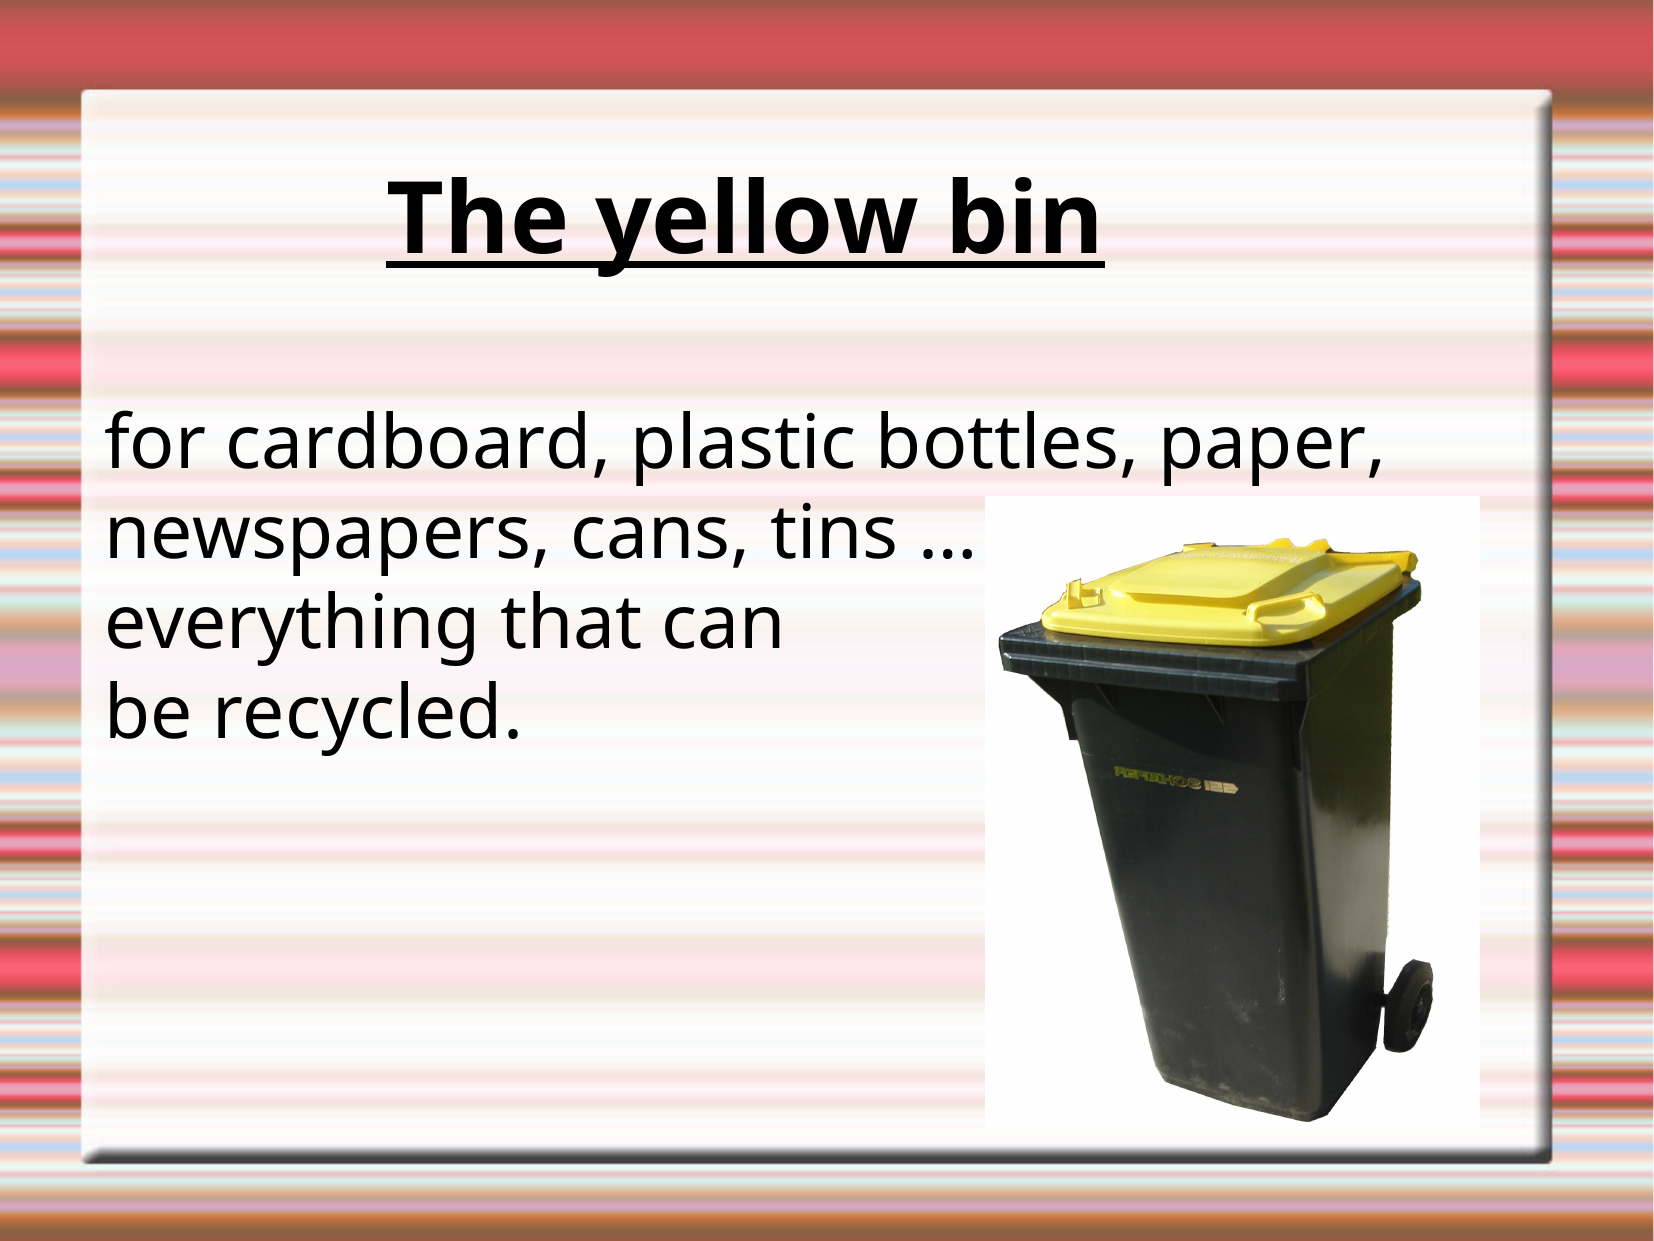

# The yellow bin
for cardboard, plastic bottles, paper,
newspapers, cans, tins …
everything that can
be recycled.